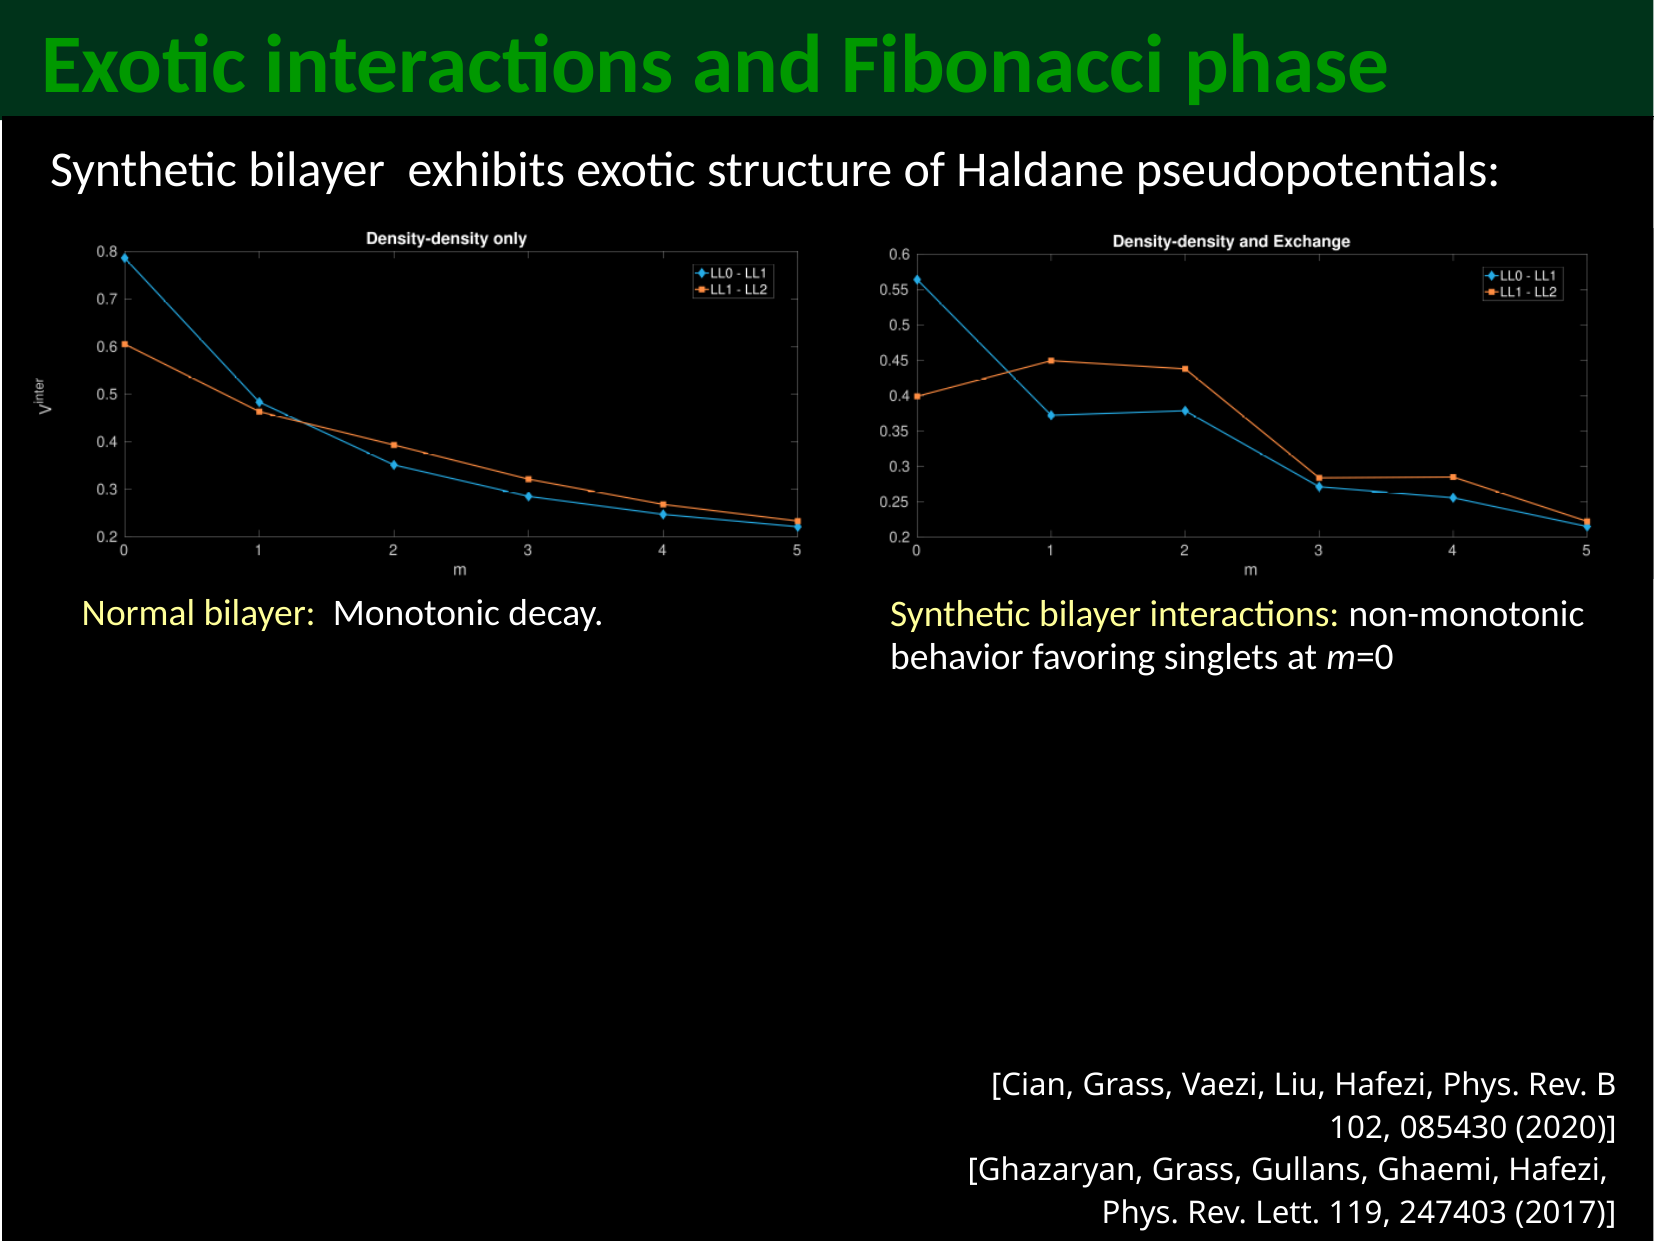

Exotic interactions and Fibonacci phase
Synthetic bilayer exhibits exotic structure of Haldane pseudopotentials:
Normal bilayer: Monotonic decay.
Synthetic bilayer interactions: non-monotonic behavior favoring singlets at m=0
[Cian, Grass, Vaezi, Liu, Hafezi, Phys. Rev. B 102, 085430 (2020)]
[Ghazaryan, Grass, Gullans, Ghaemi, Hafezi, Phys. Rev. Lett. 119, 247403 (2017)]